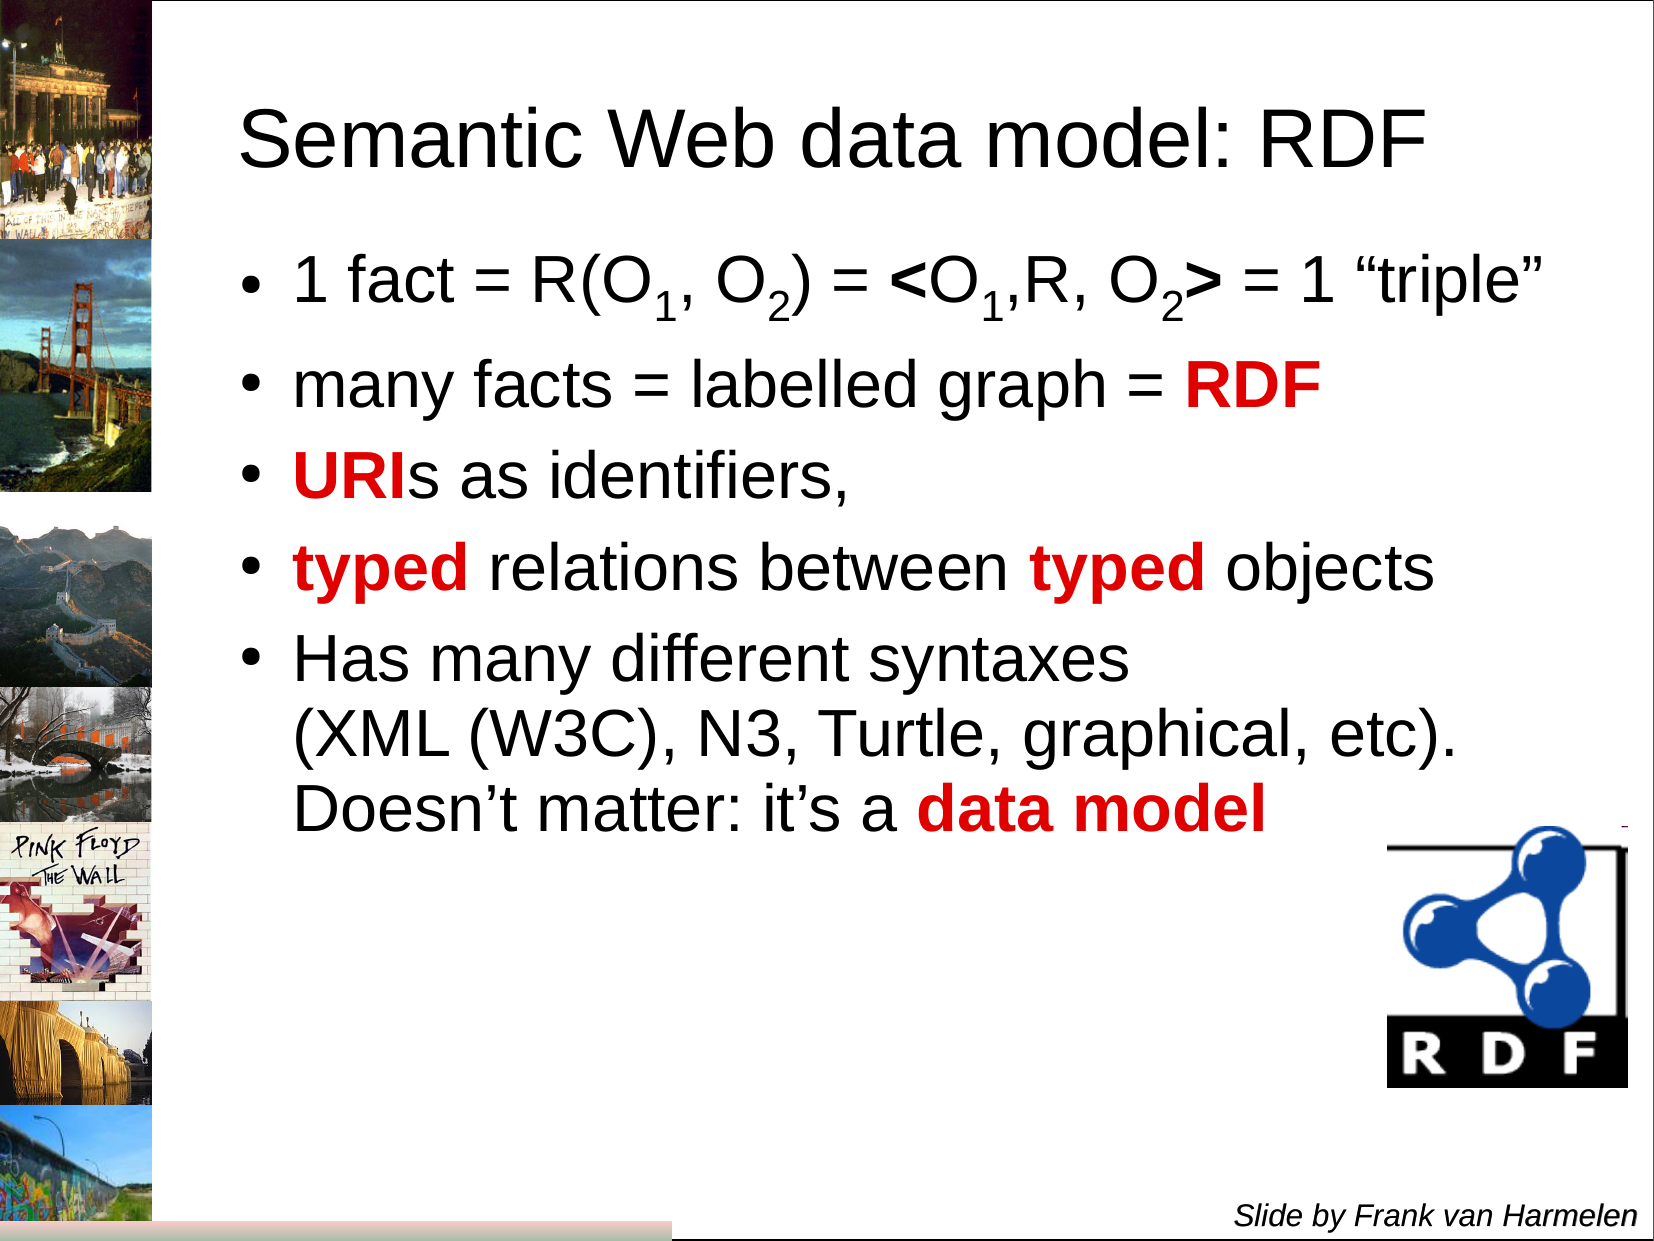

# Semantic Web data model: RDF
1 fact = R(O1, O2) = <O1,R, O2> = 1 “triple”
many facts = labelled graph = RDF
URIs as identifiers,
typed relations between typed objects
Has many different syntaxes
(XML (W3C), N3, Turtle, graphical, etc).
Doesn’t matter: it’s a data model
Slide by Frank van Harmelen